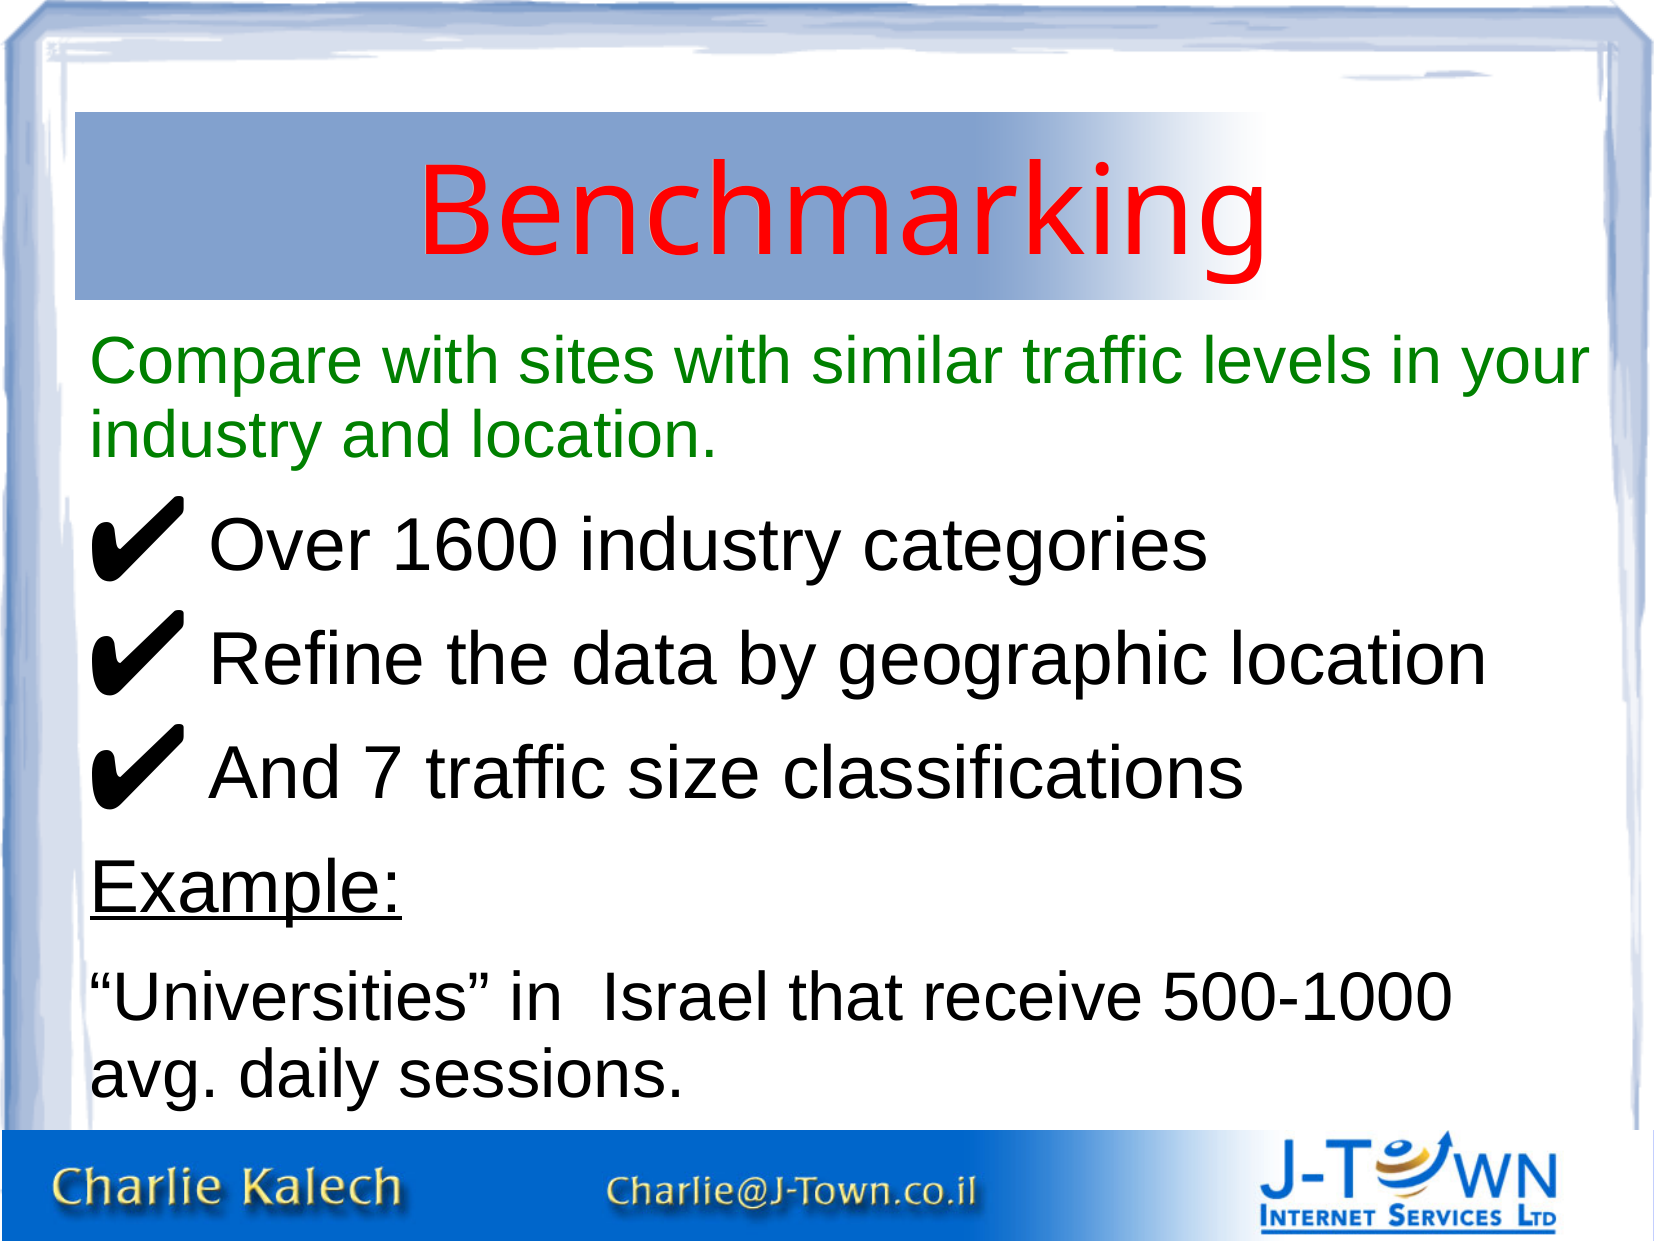

Benchmarking
Compare with sites with similar traffic levels in your industry and location.
 Over 1600 industry categories
 Refine the data by geographic location
 And 7 traffic size classifications
Example:
“Universities” in Israel that receive 500-1000 avg. daily sessions.